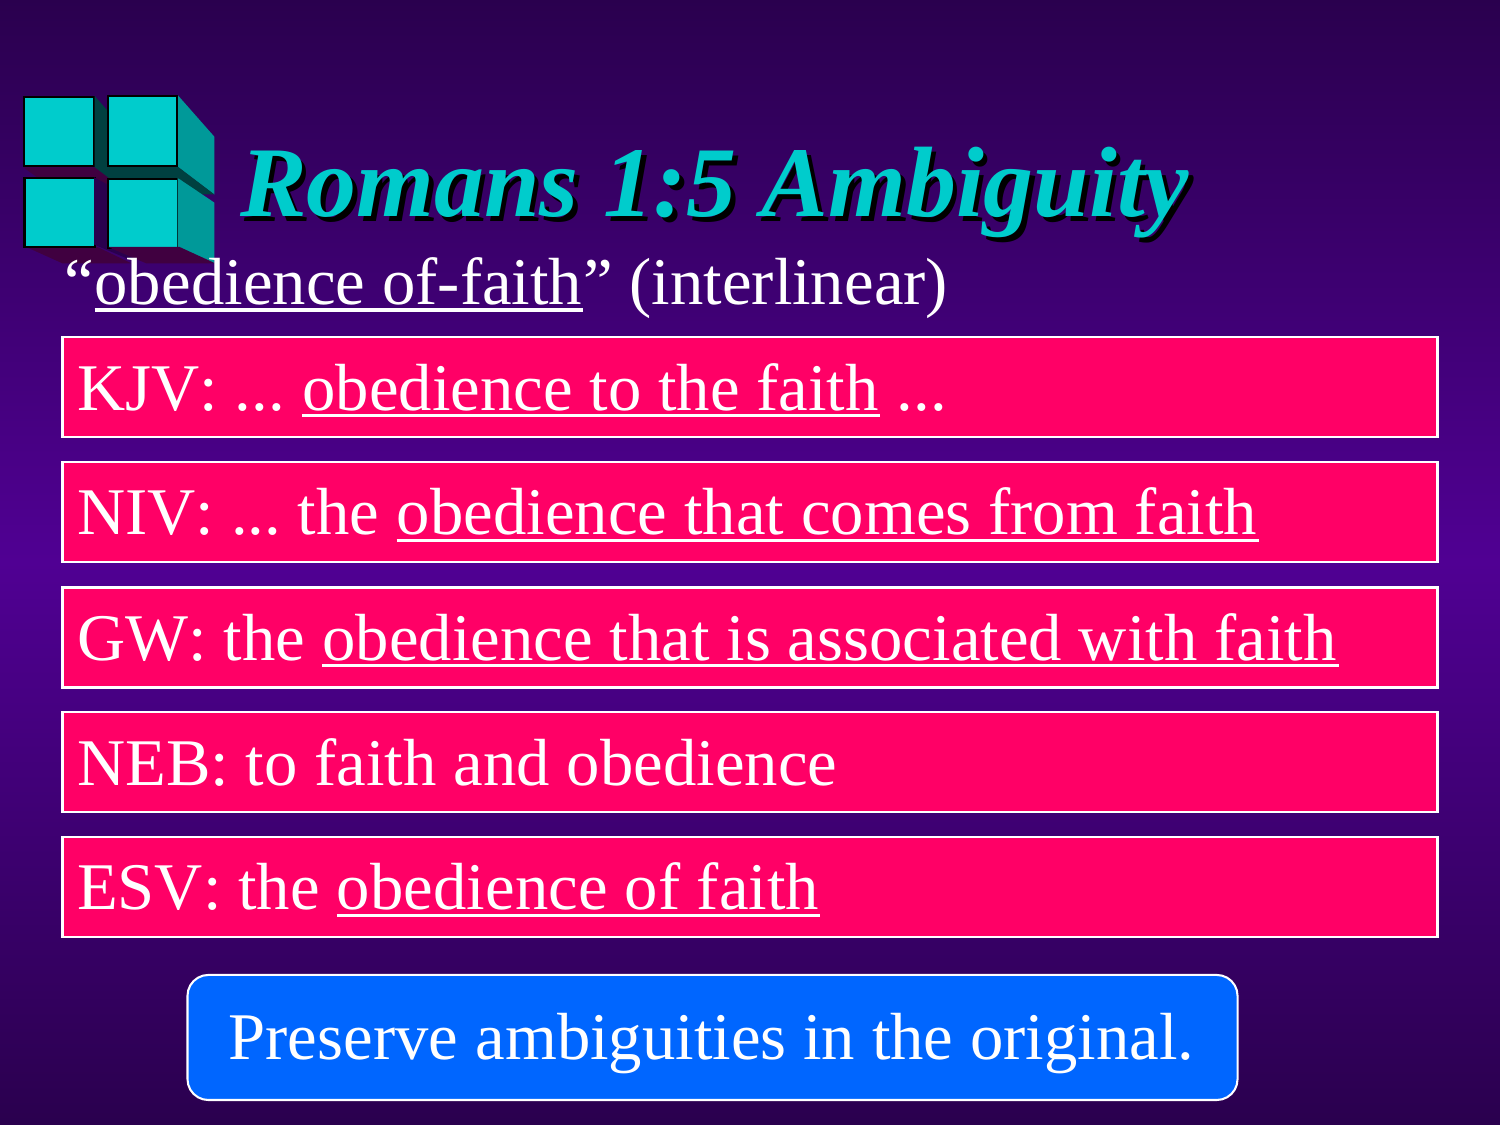

# Romans 1:5 Ambiguity
“obedience of-faith” (interlinear)
KJV: ... obedience to the faith ...
NIV: ... the obedience that comes from faith
GW: the obedience that is associated with faith
NEB: to faith and obedience
ESV: the obedience of faith
Preserve ambiguities in the original.